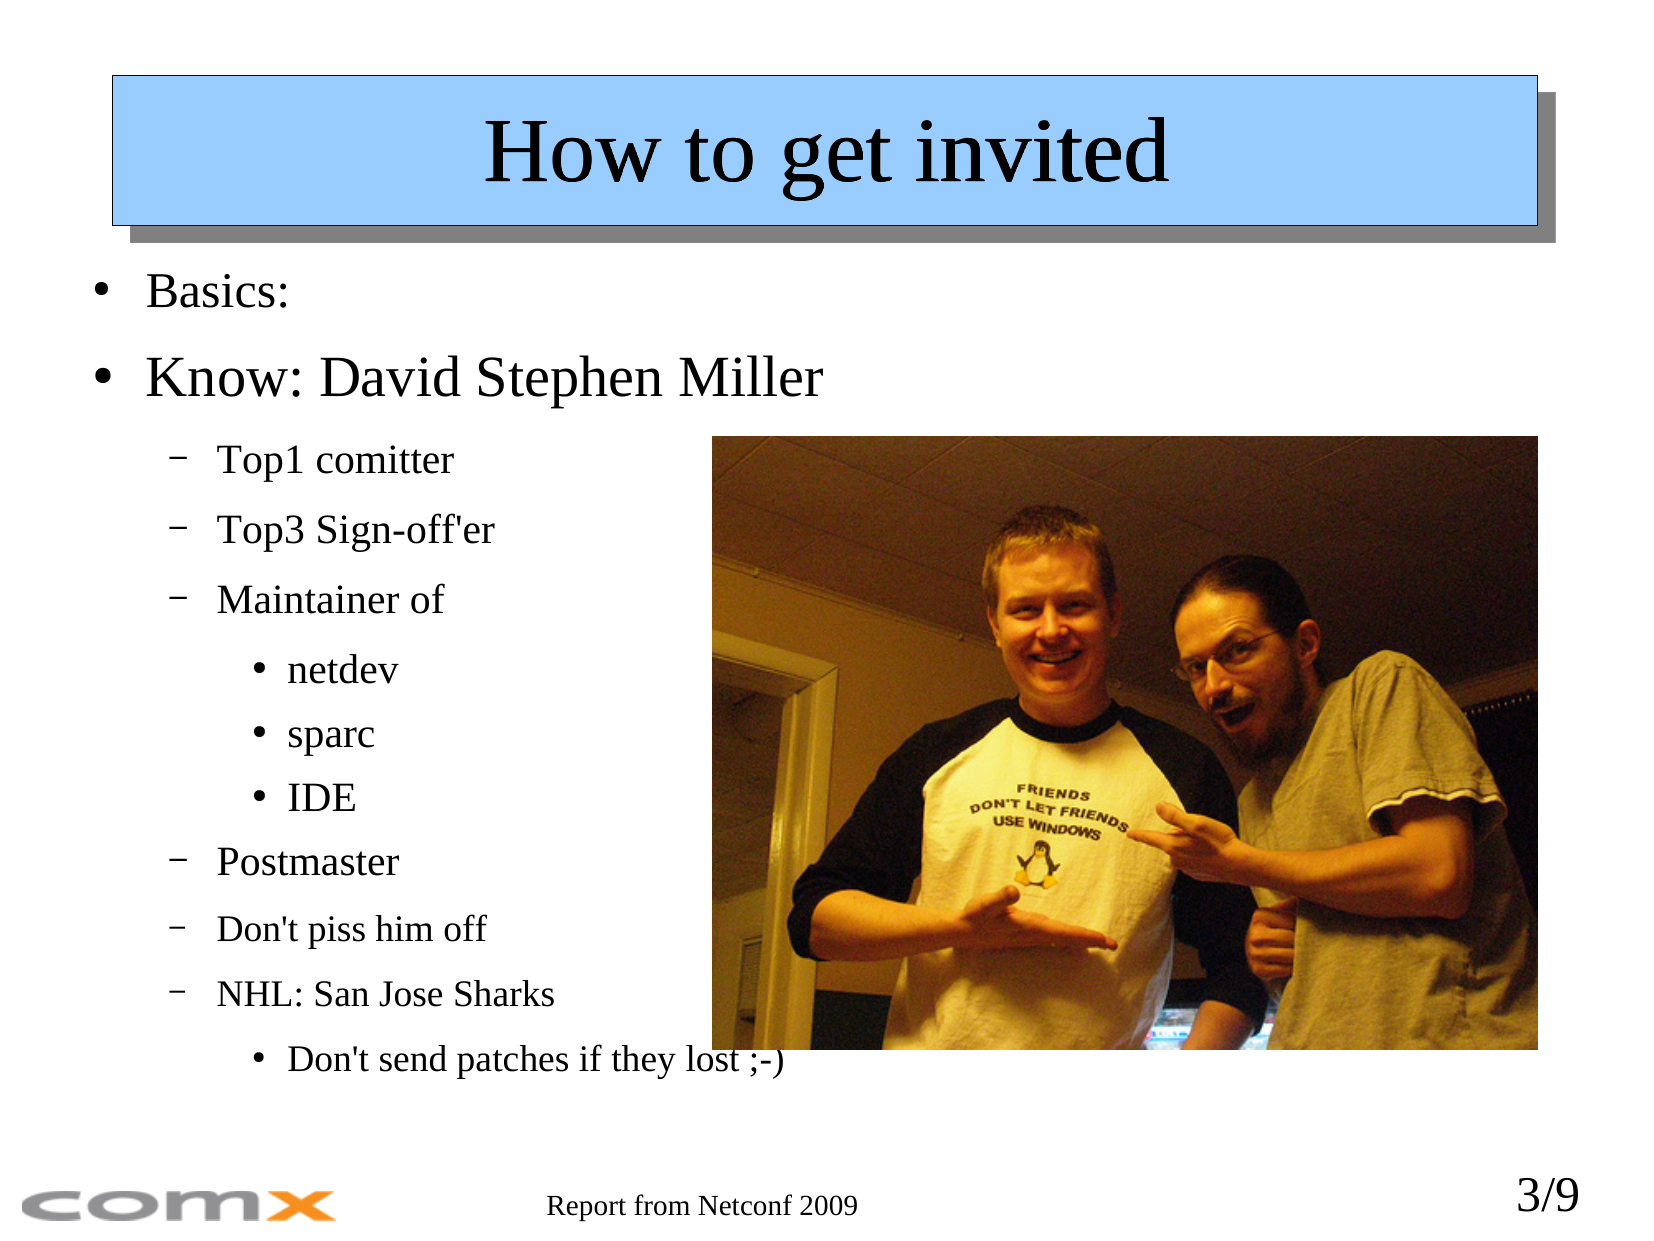

# How to get invited
Basics:
Know: David Stephen Miller
Top1 comitter
Top3 Sign-off'er
Maintainer of
netdev
sparc
IDE
Postmaster
Don't piss him off
NHL: San Jose Sharks
Don't send patches if they lost ;-)